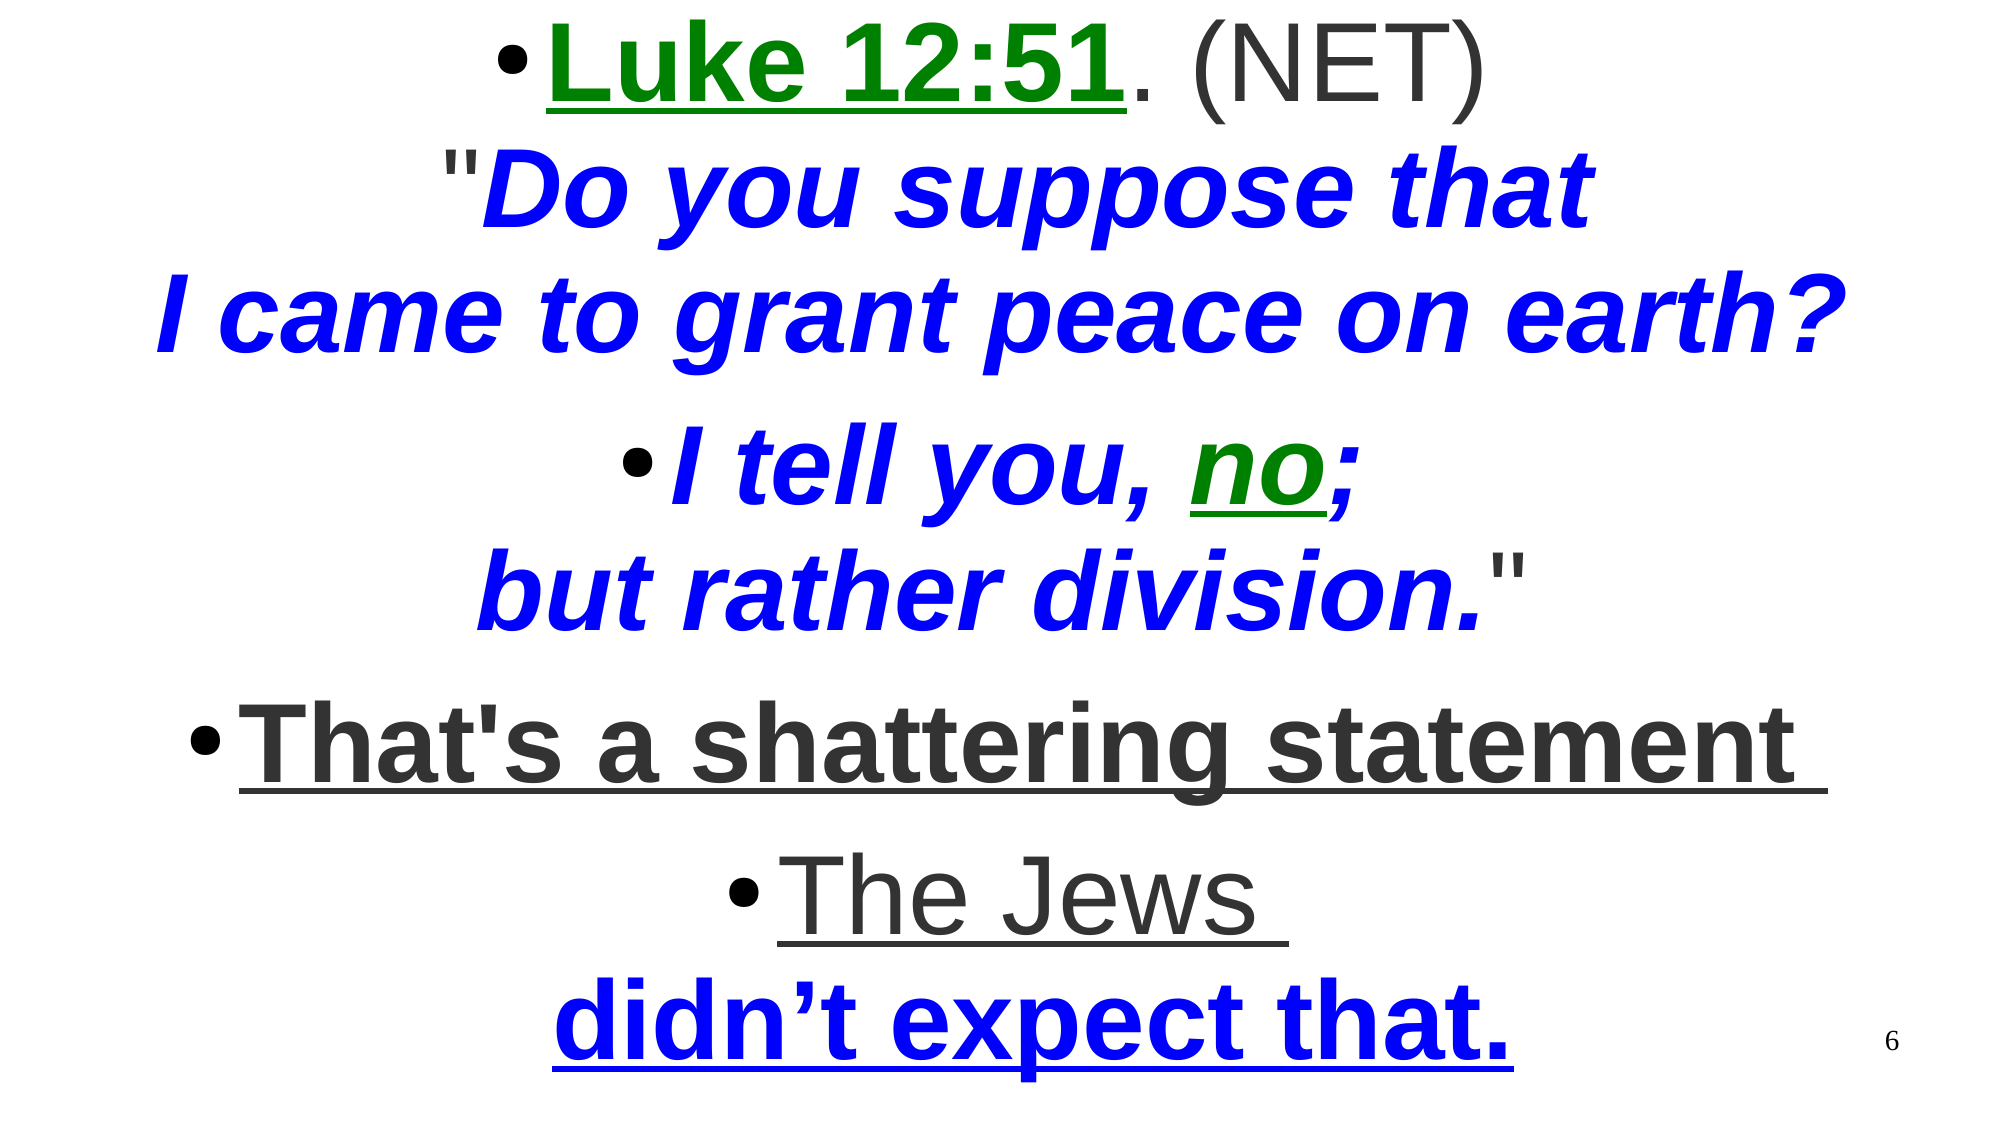

# Luke 12:51. (NET) "Do you suppose that I came to grant peace on earth?
I tell you, no;
but rather division."
That's a shattering statement
The Jews
didn’t expect that.
6